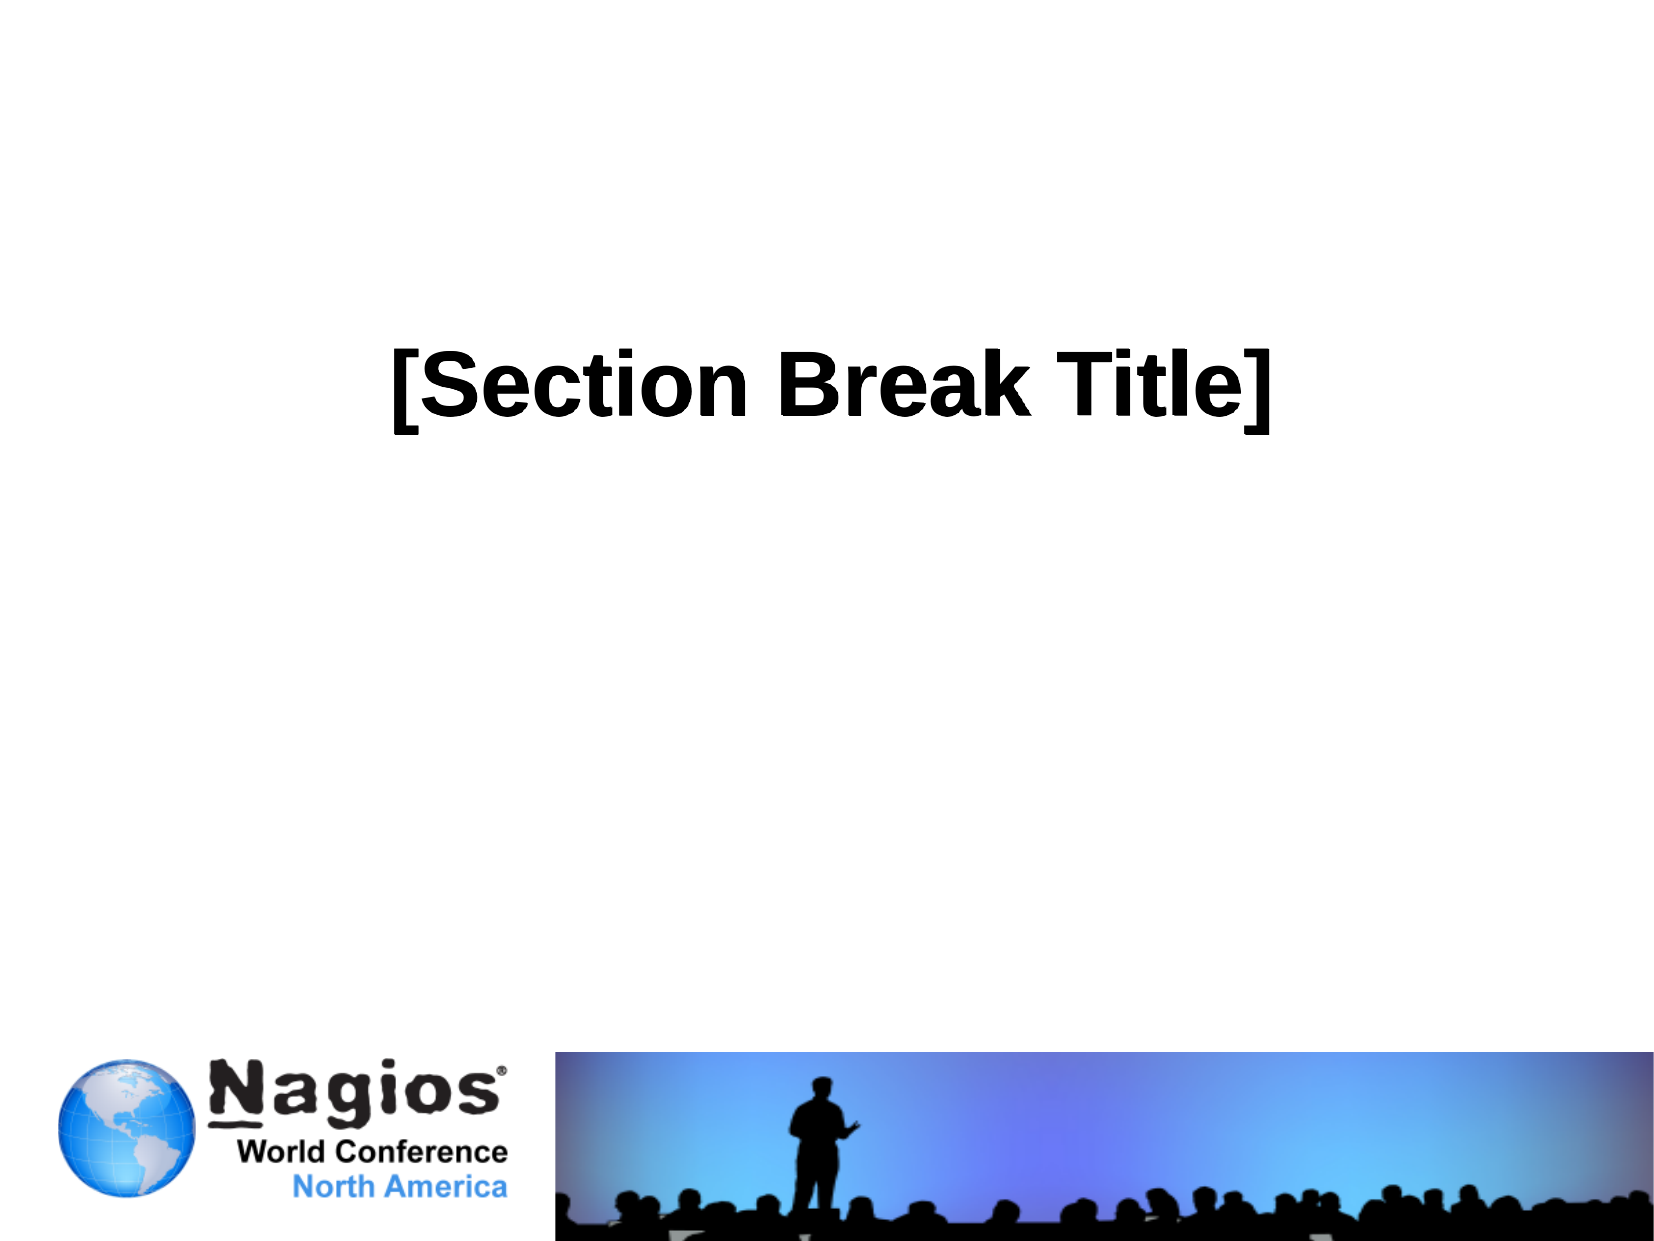

# [Section Break Title]
2011
Nagios World Conference
11